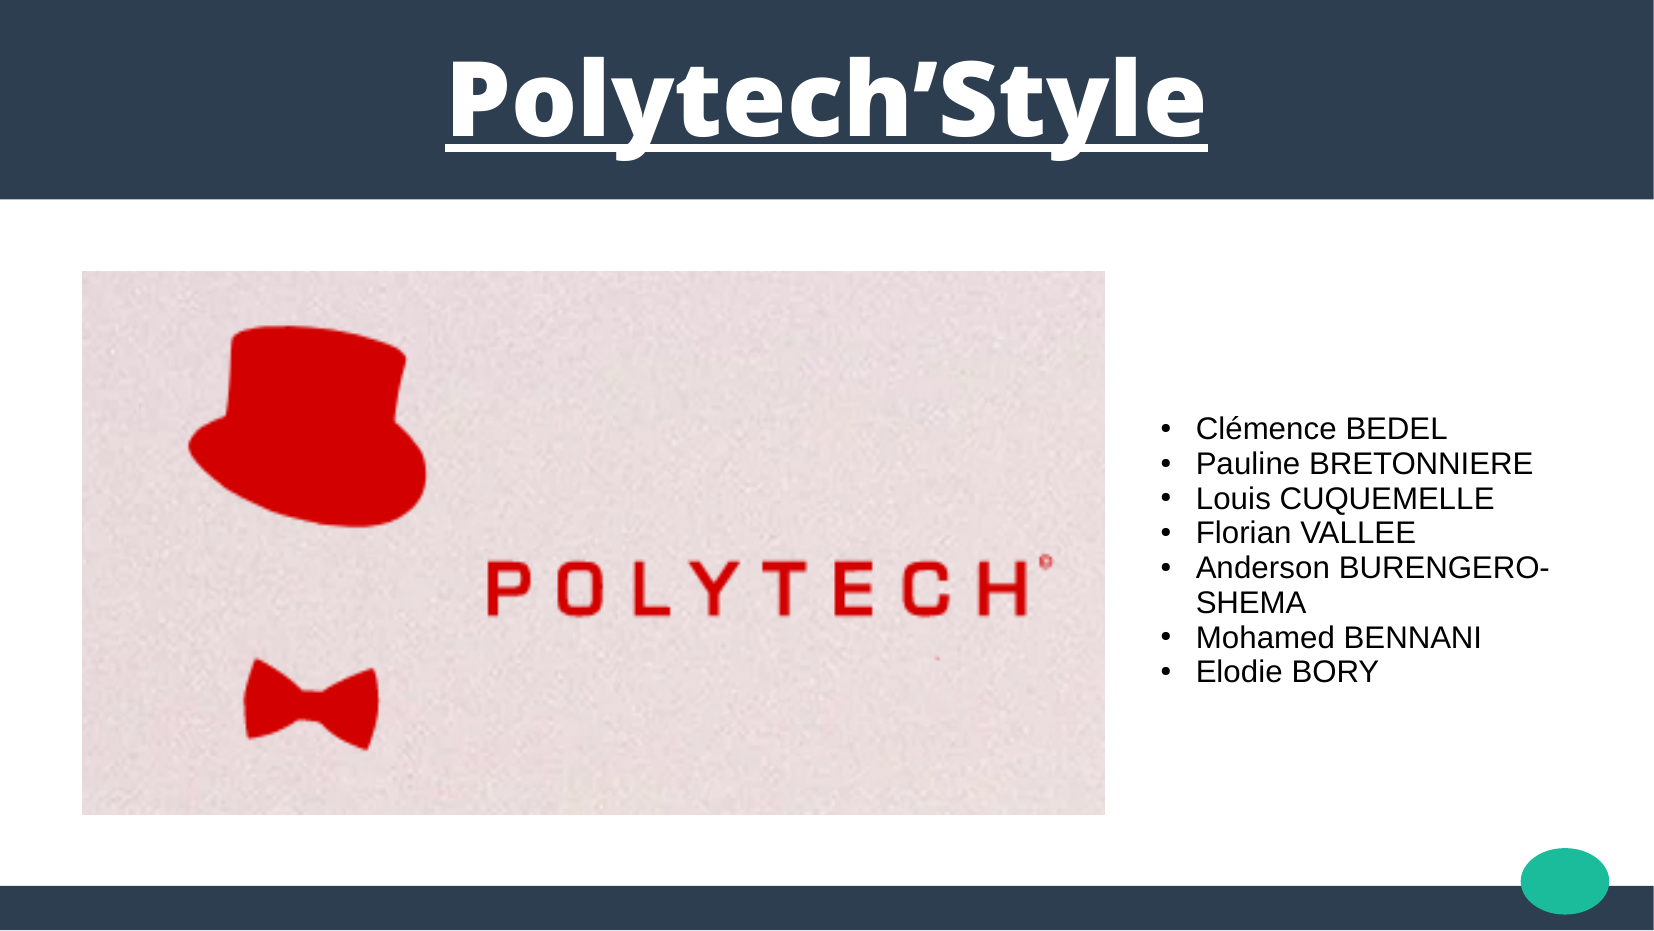

# Polytech’Style
Clémence BEDEL
Pauline BRETONNIERE
Louis CUQUEMELLE
Florian VALLEE
Anderson BURENGERO-SHEMA
Mohamed BENNANI
Elodie BORY